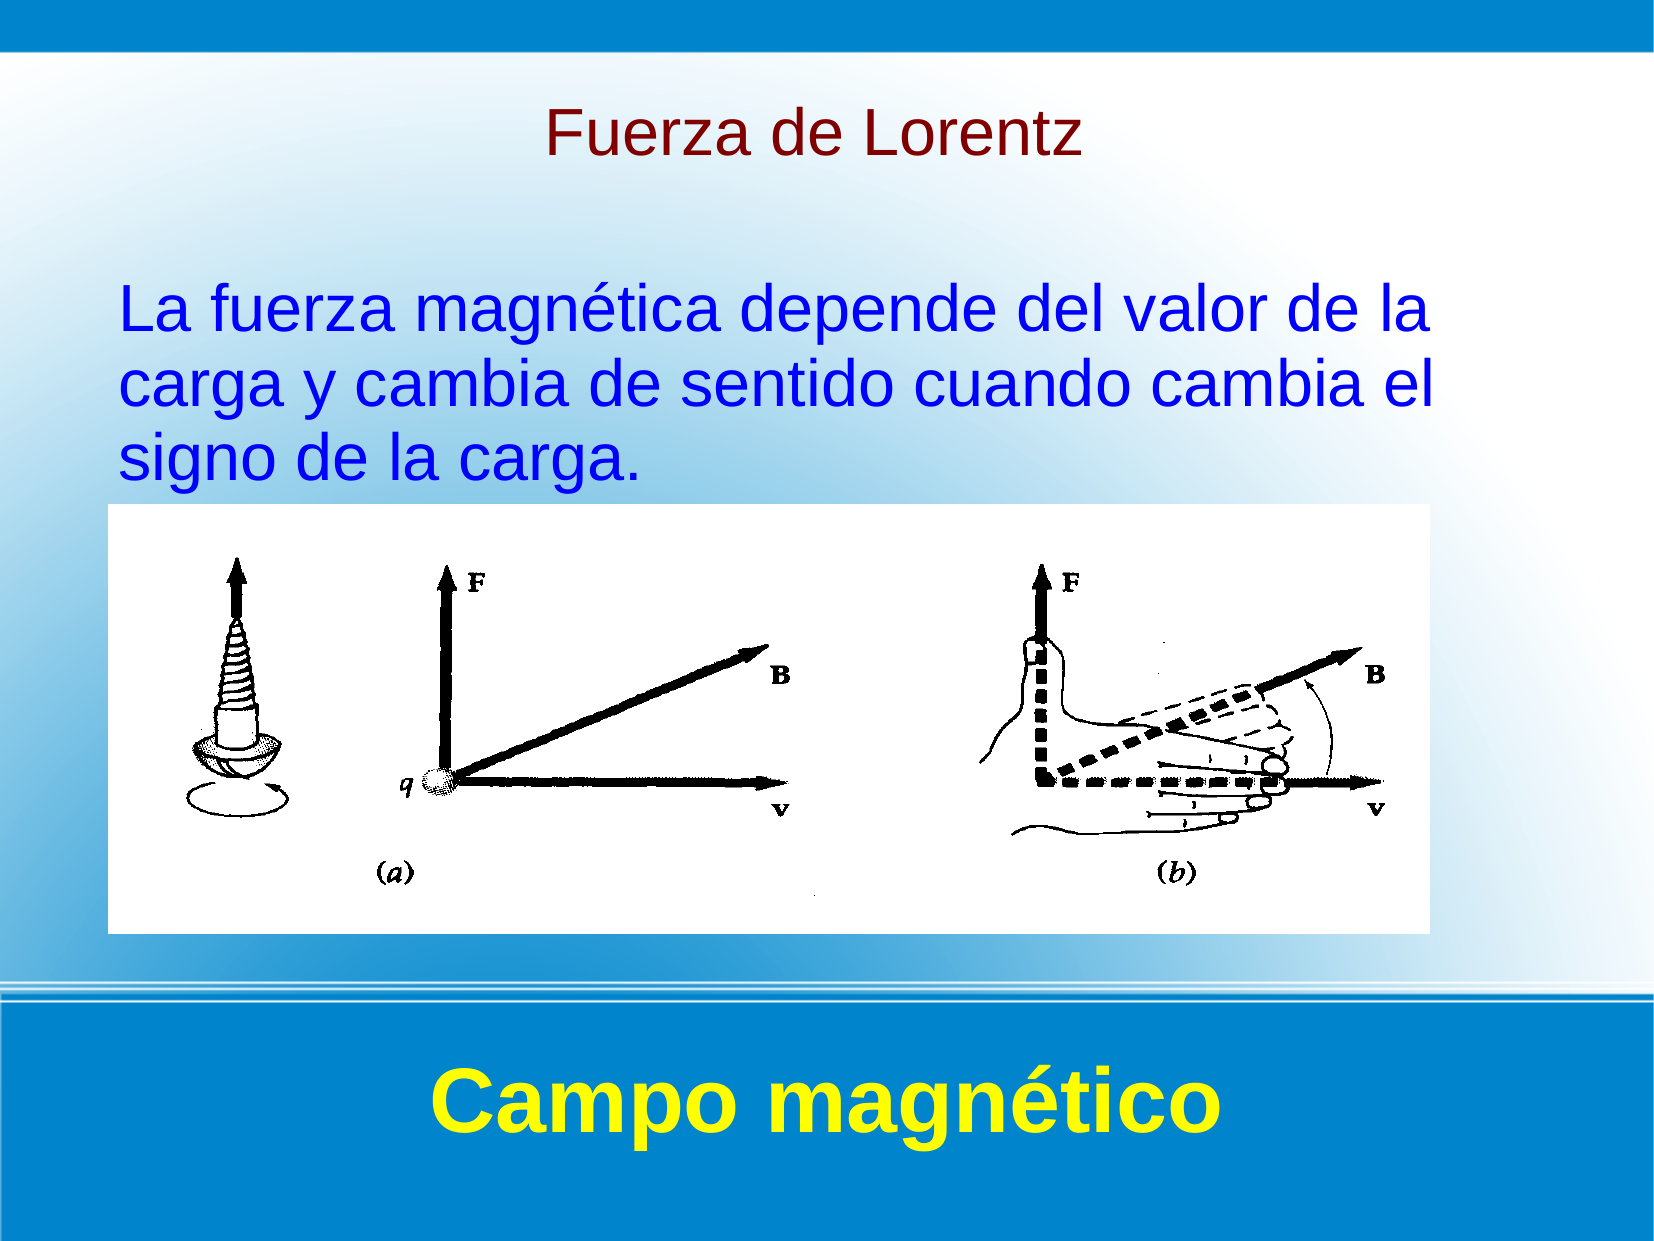

Fuerza de Lorentz
La fuerza magnética depende del valor de la carga y cambia de sentido cuando cambia el signo de la carga.
# Campo magnético